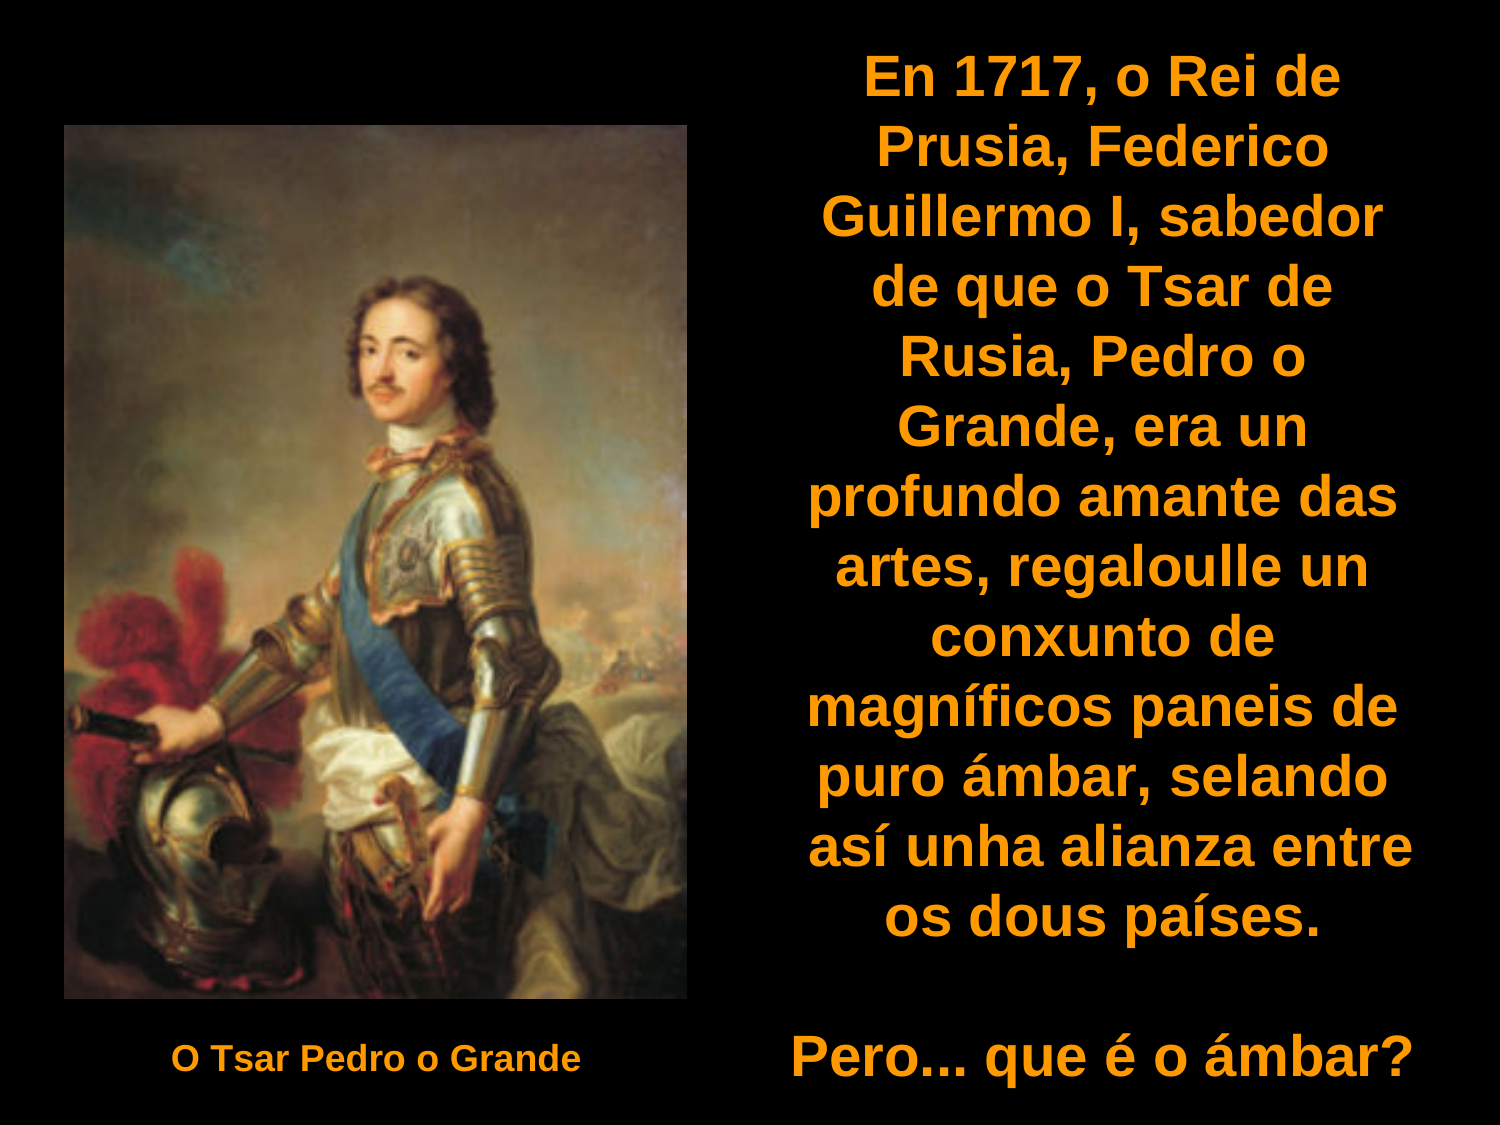

En 1717, ο Rei de Prusia, Federico Guillermo I, sabedor de que o Tsar de Rusia, Pedro o Grande, era un profundo amante das artes, regaloulle un conxunto de magníficos paneis de puro ámbar, selando
 así unha alianza entre os dous países.
Pero... que é o ámbar?
O Tsar Pedro o Grande